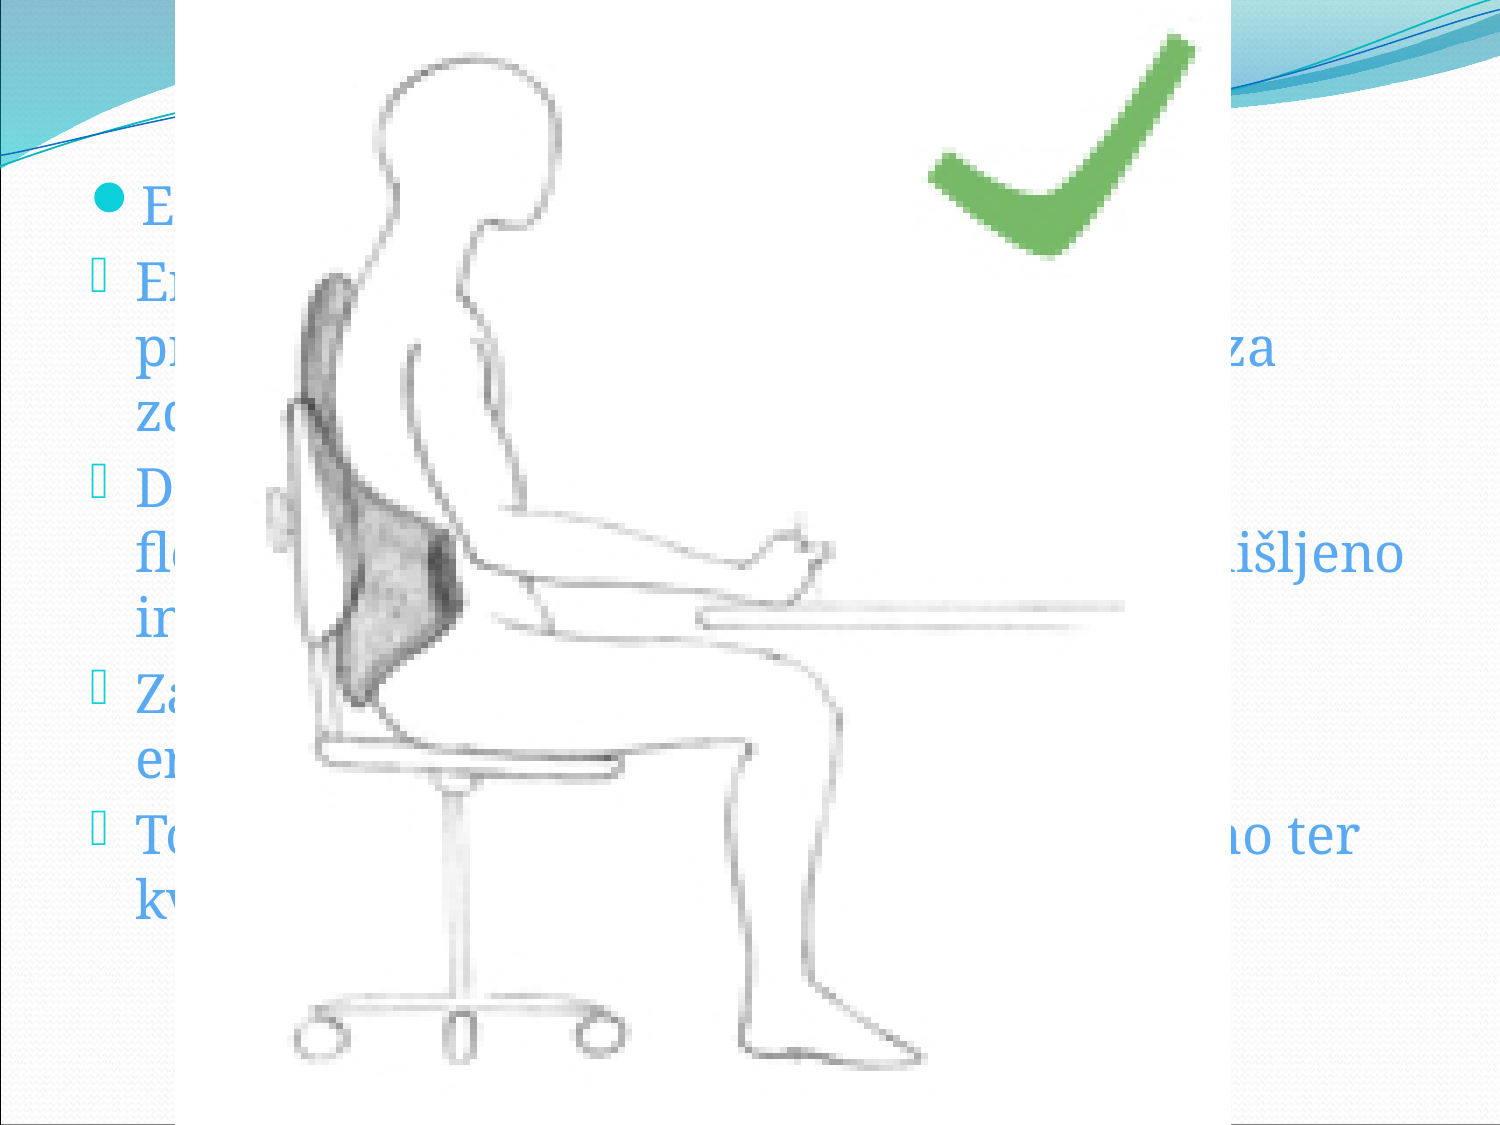

# ERGONOMIČNO PISARNIŠKO POHIŠTVO
Ergonomično osveščeno podjetje ve, da je pravilna izbira pohištva velikega pomena za zdravo in učinkovito delovno okolje
Delovno mesto naj bi bilo funkcionalno, fleksibilno, ergonomsko, oblikovalsko namišljeno in ekonomsko upravičeno
Za zdravo delo v pisarni je pomembno ergonomsko prilagojeno pohištvo
To naj se prilagaja telesu in naj bo praktično ter kvalitetno